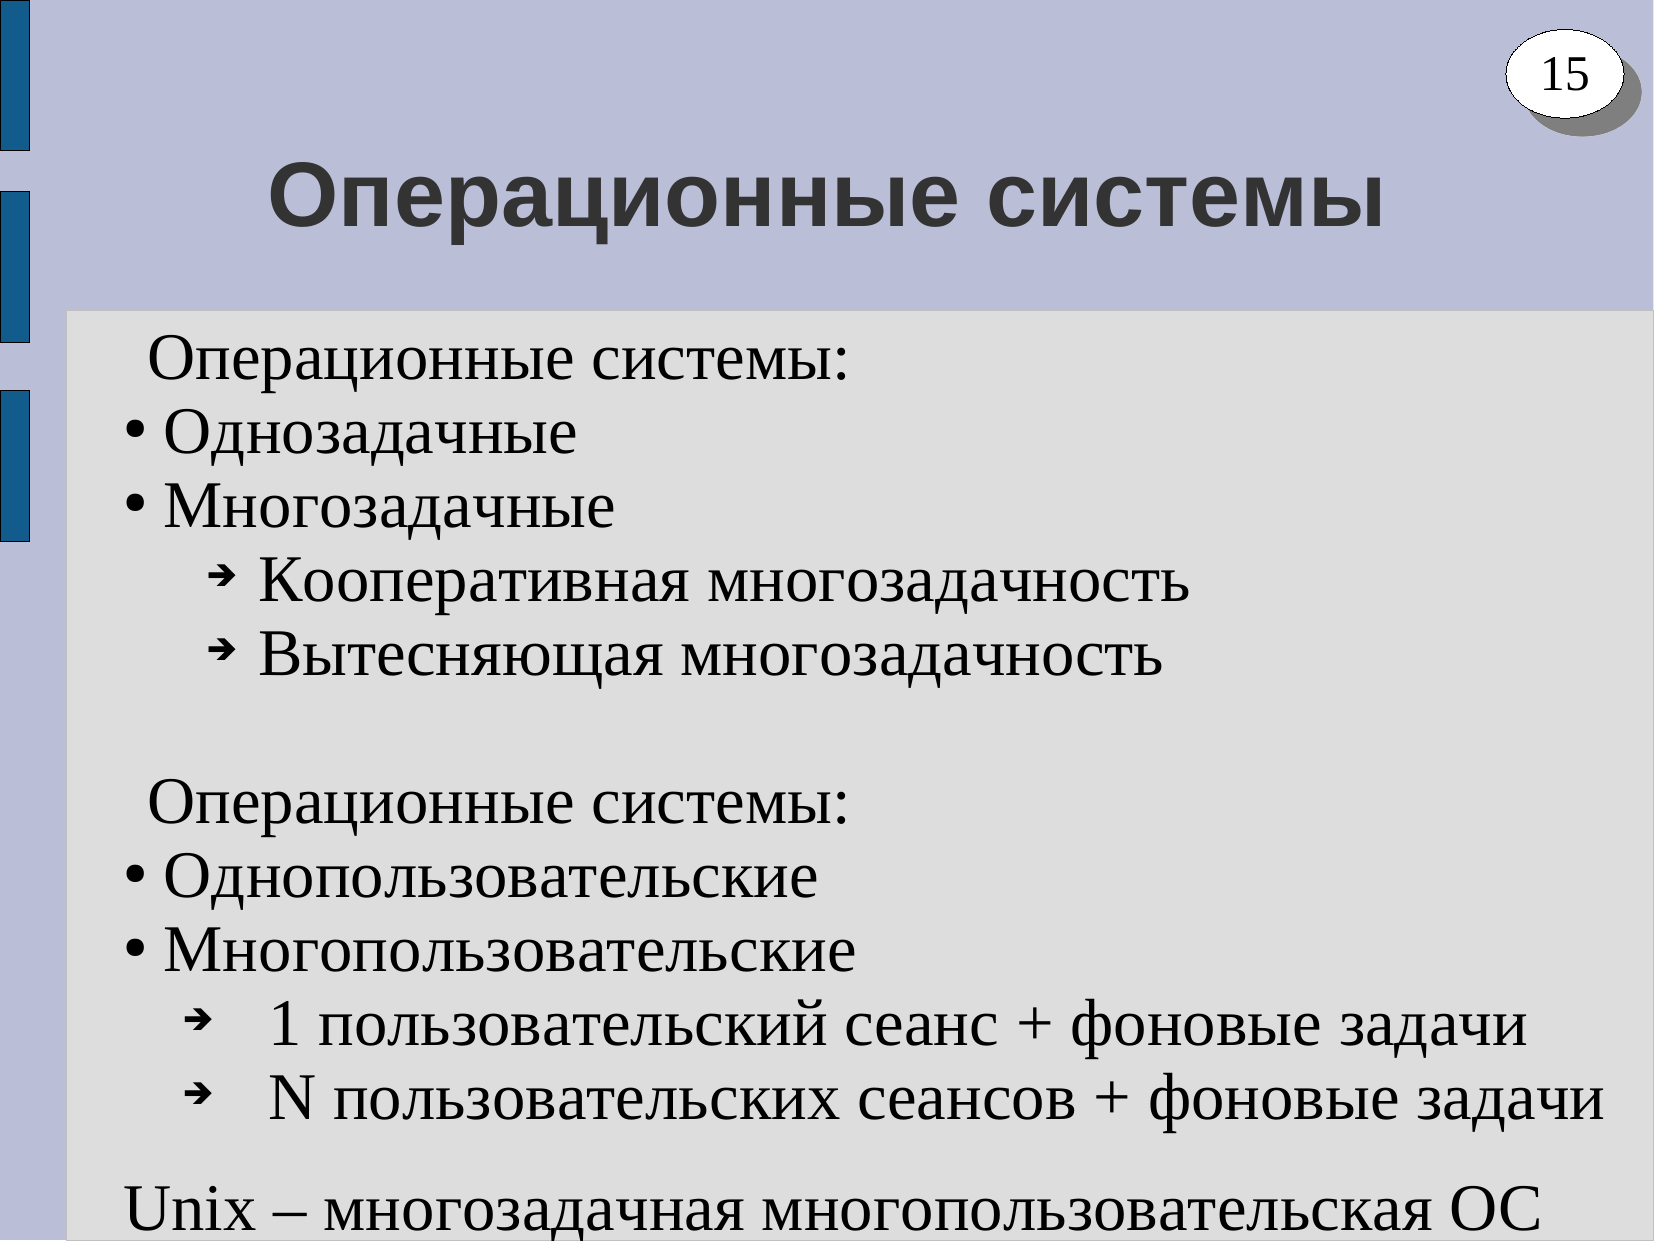

15
# Операционные системы
Операционные системы:
 Однозадачные
 Многозадачные
 Кооперативная многозадачность
 Вытесняющая многозадачность
Операционные системы:
 Однопользовательские
 Многопользовательские
 1 пользовательский сеанс + фоновые задачи
 N пользовательских сеансов + фоновые задачи
Unix – многозадачная многопользовательская ОС